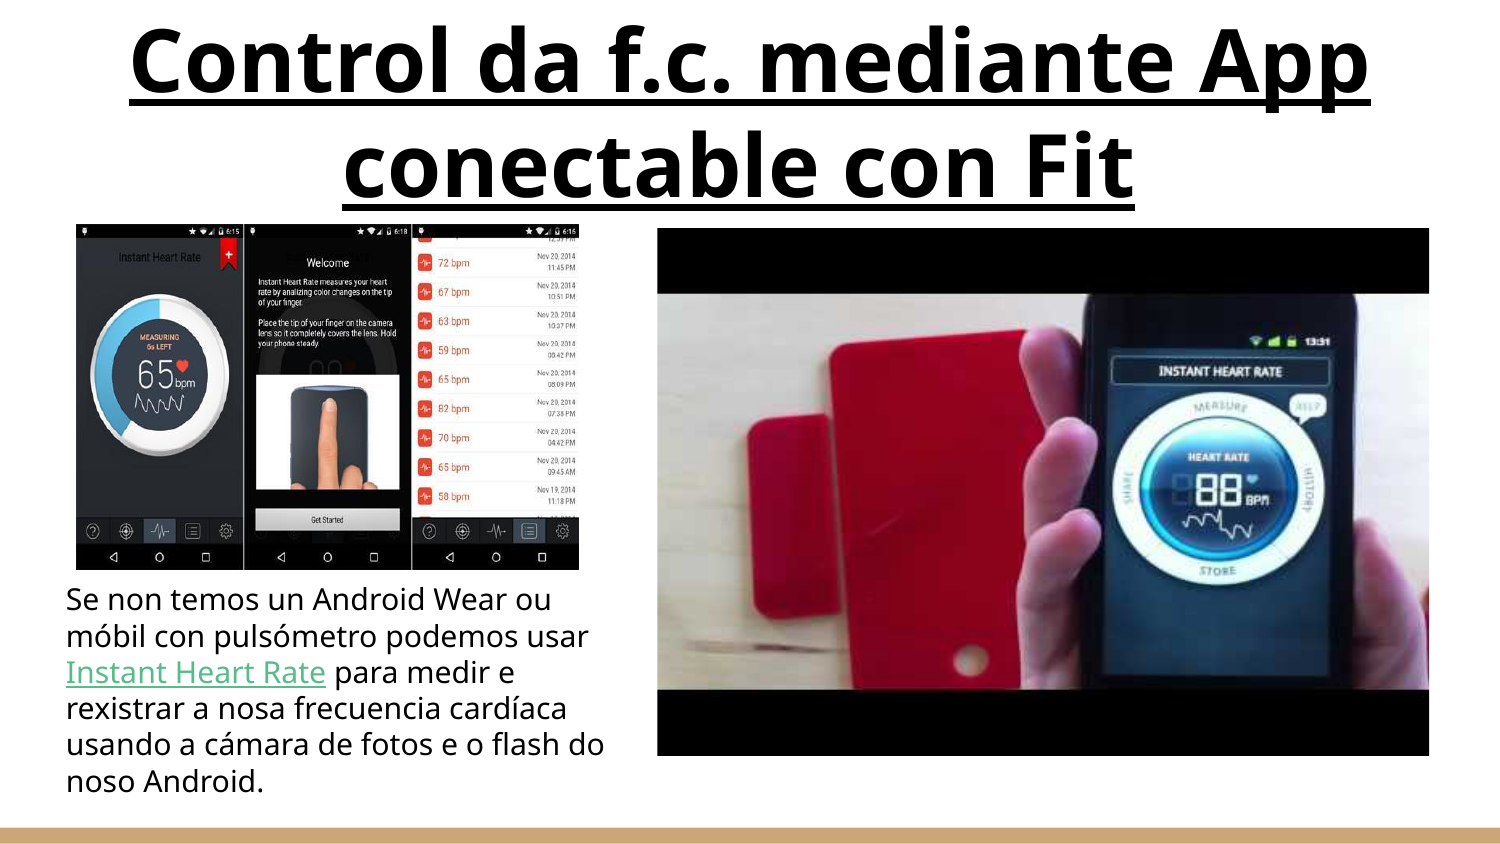

Control da f.c. mediante App conectable con Fit
Se non temos un Android Wear ou móbil con pulsómetro podemos usar Instant Heart Rate para medir e rexistrar a nosa frecuencia cardíaca usando a cámara de fotos e o flash do noso Android.